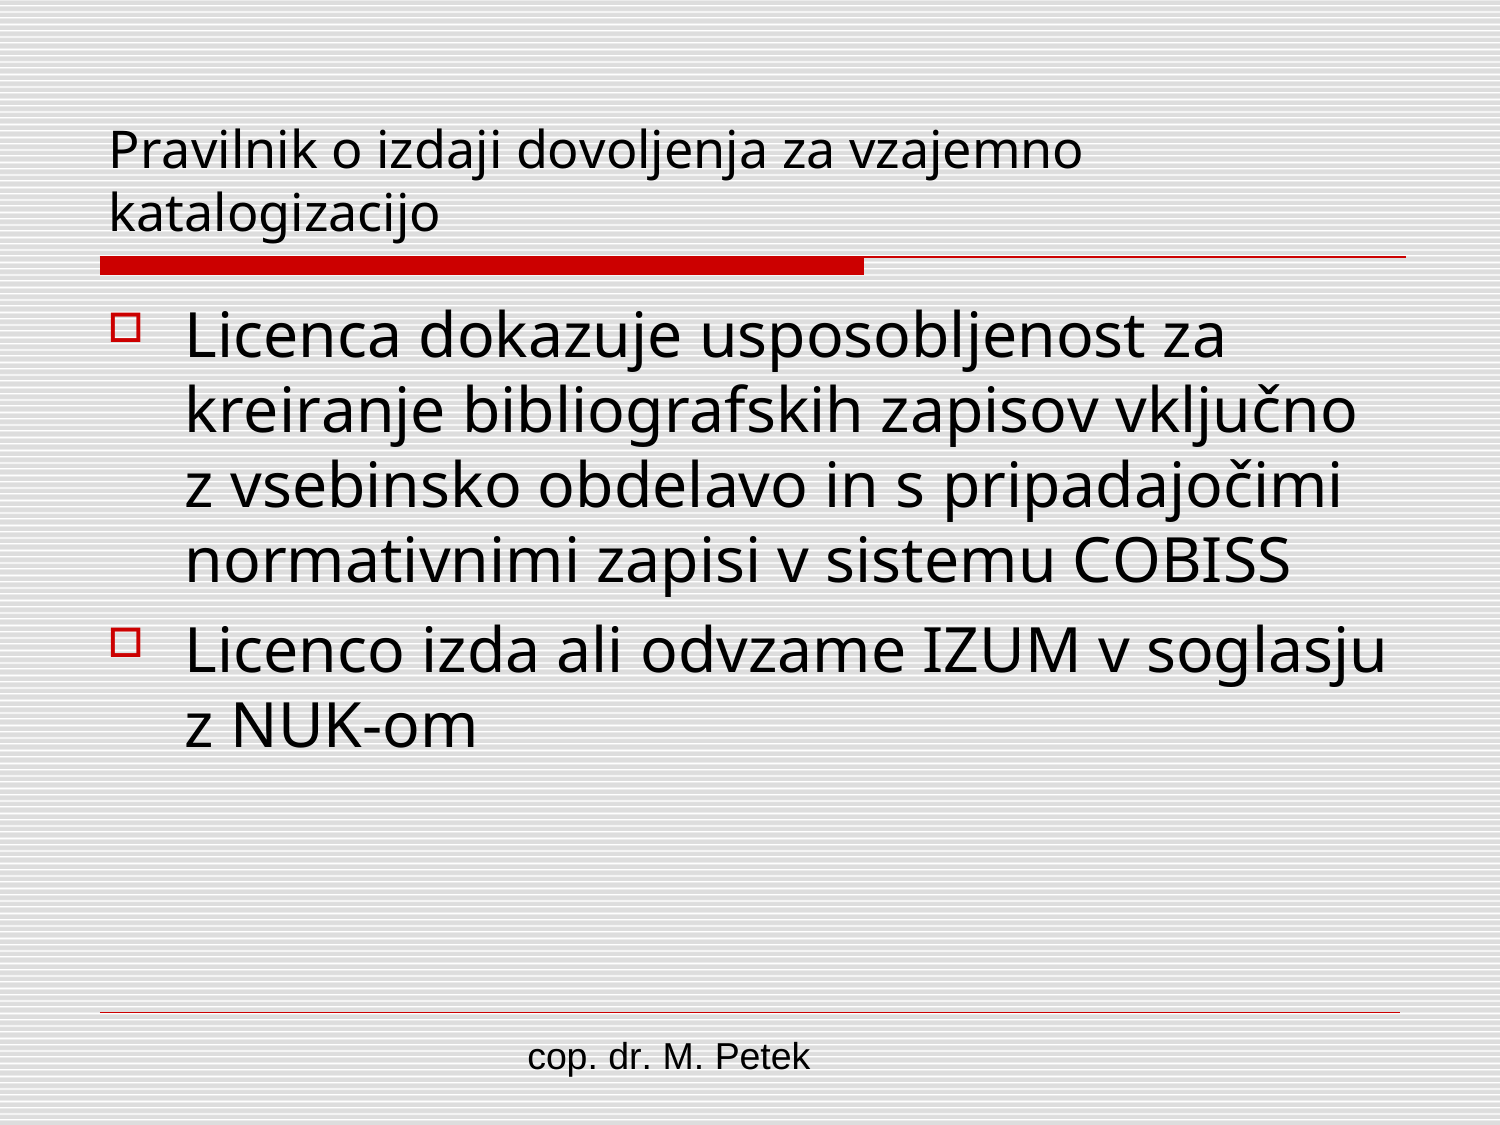

# Pravilnik o izdaji dovoljenja za vzajemno katalogizacijo
Licenca dokazuje usposobljenost za kreiranje bibliografskih zapisov vključno z vsebinsko obdelavo in s pripadajočimi normativnimi zapisi v sistemu COBISS
Licenco izda ali odvzame IZUM v soglasju z NUK-om
cop. dr. M. Petek